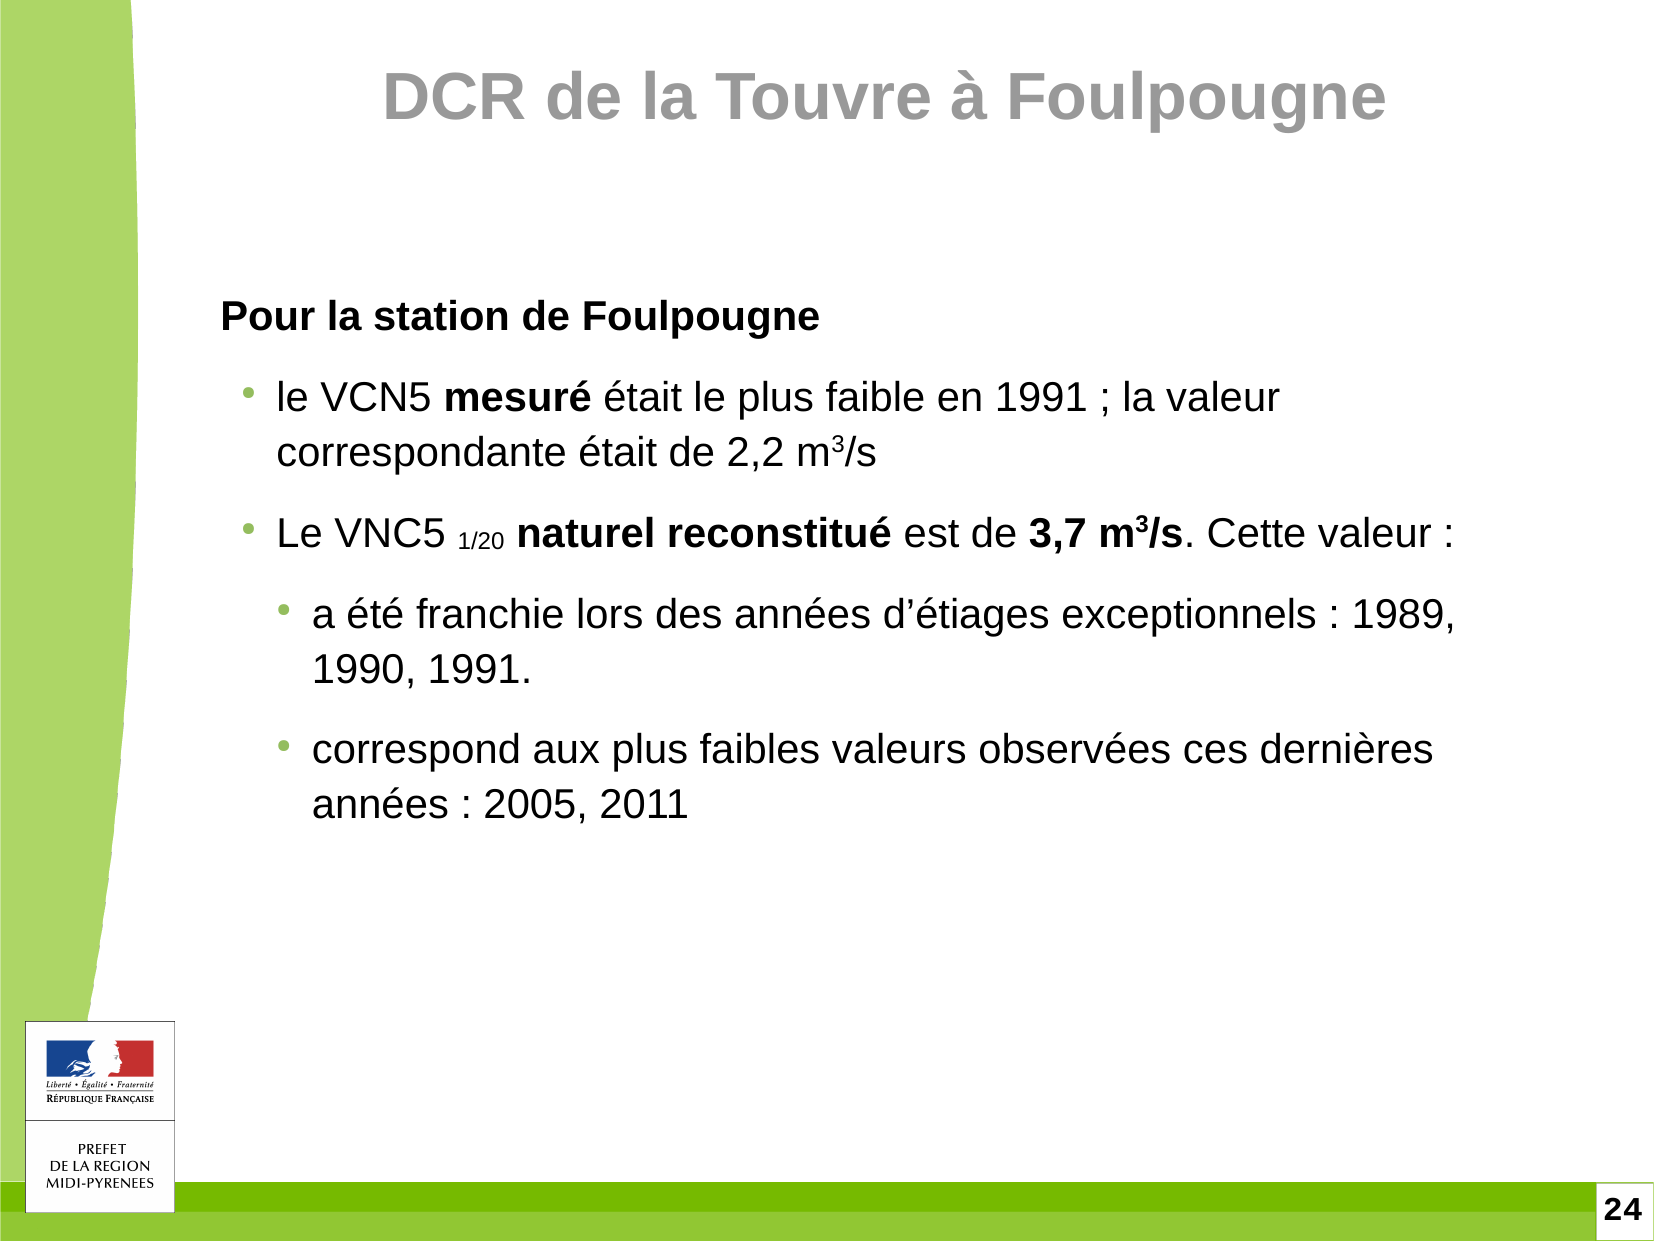

# DCR de la Touvre à Foulpougne
Pour la station de Foulpougne
le VCN5 mesuré était le plus faible en 1991 ; la valeur correspondante était de 2,2 m3/s
Le VNC5 1/20 naturel reconstitué est de 3,7 m3/s. Cette valeur :
a été franchie lors des années d’étiages exceptionnels : 1989, 1990, 1991.
correspond aux plus faibles valeurs observées ces dernières années : 2005, 2011
24